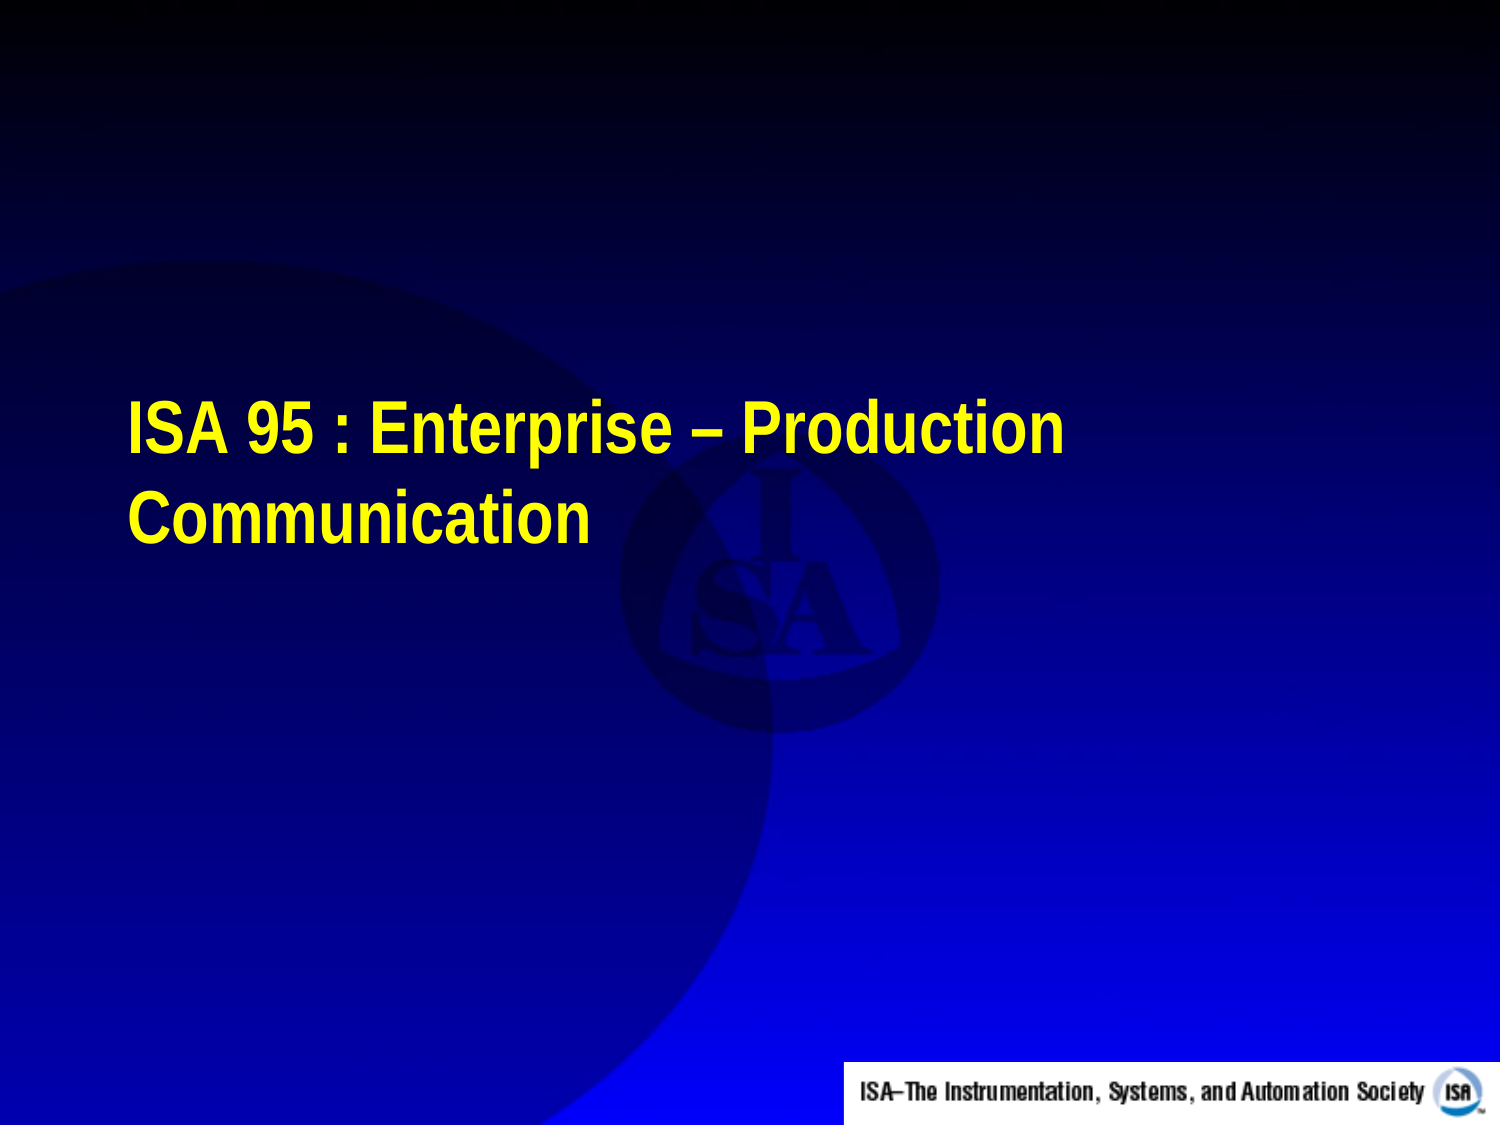

# ISA 95 : Enterprise – Production Communication